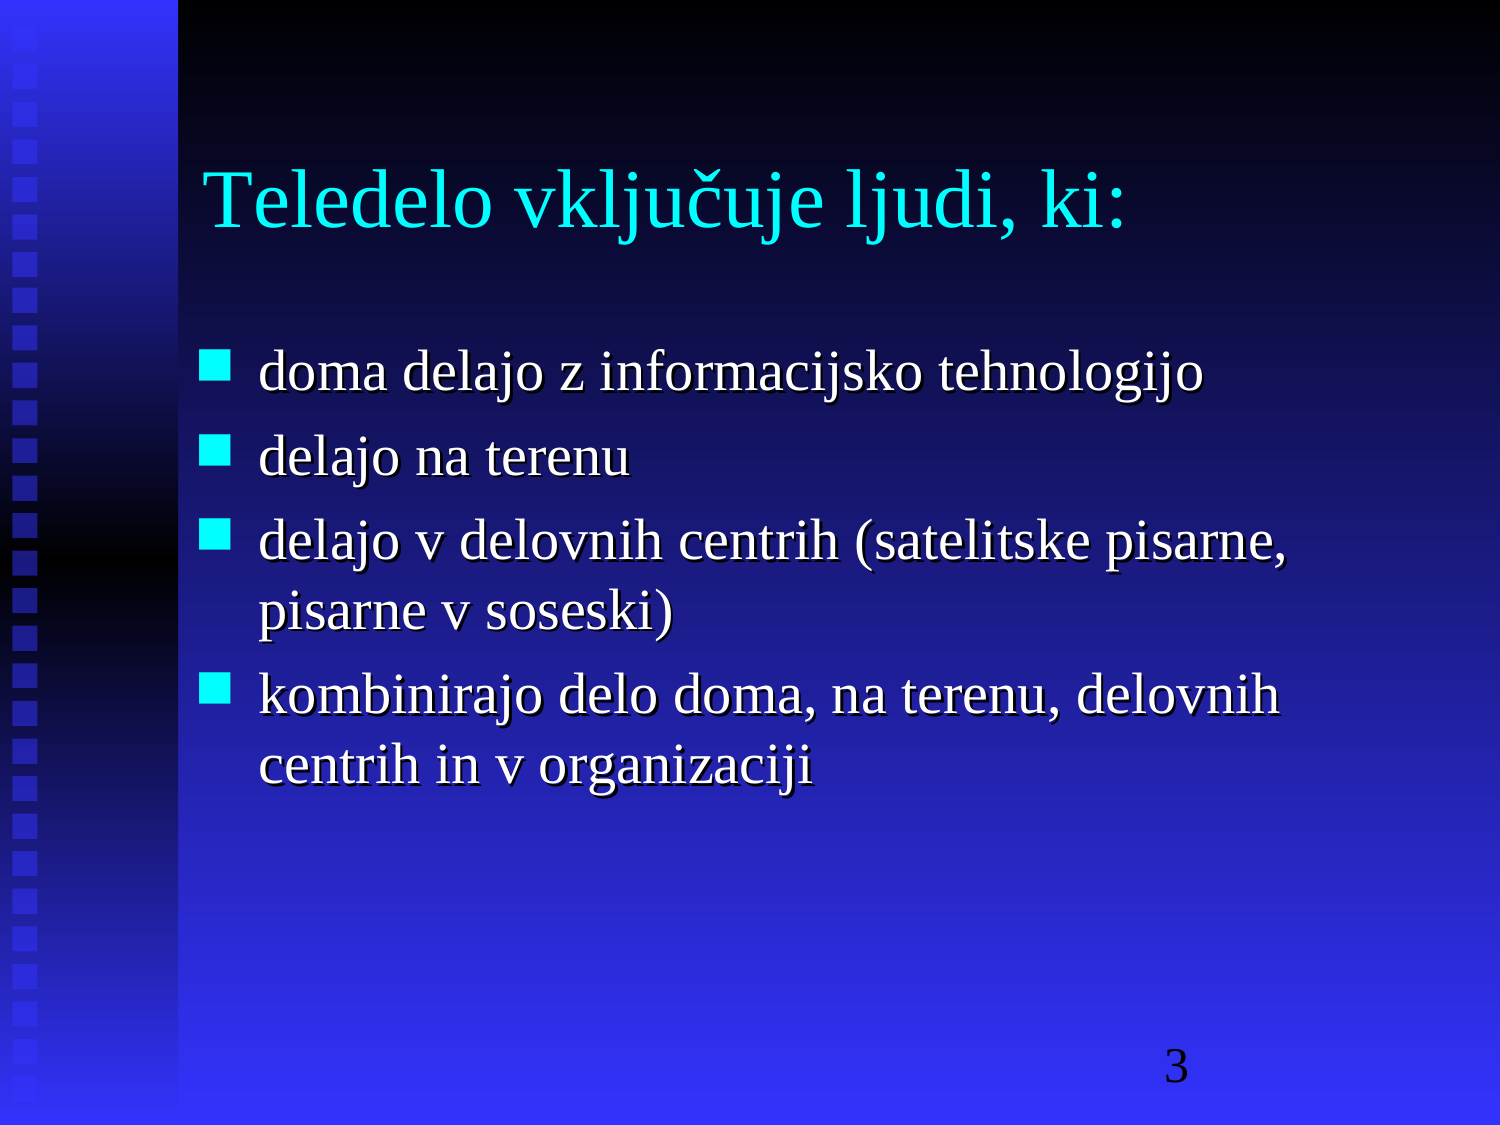

# Teledelo vključuje ljudi, ki:
doma delajo z informacijsko tehnologijo
delajo na terenu
delajo v delovnih centrih (satelitske pisarne, pisarne v soseski)
kombinirajo delo doma, na terenu, delovnih centrih in v organizaciji
3